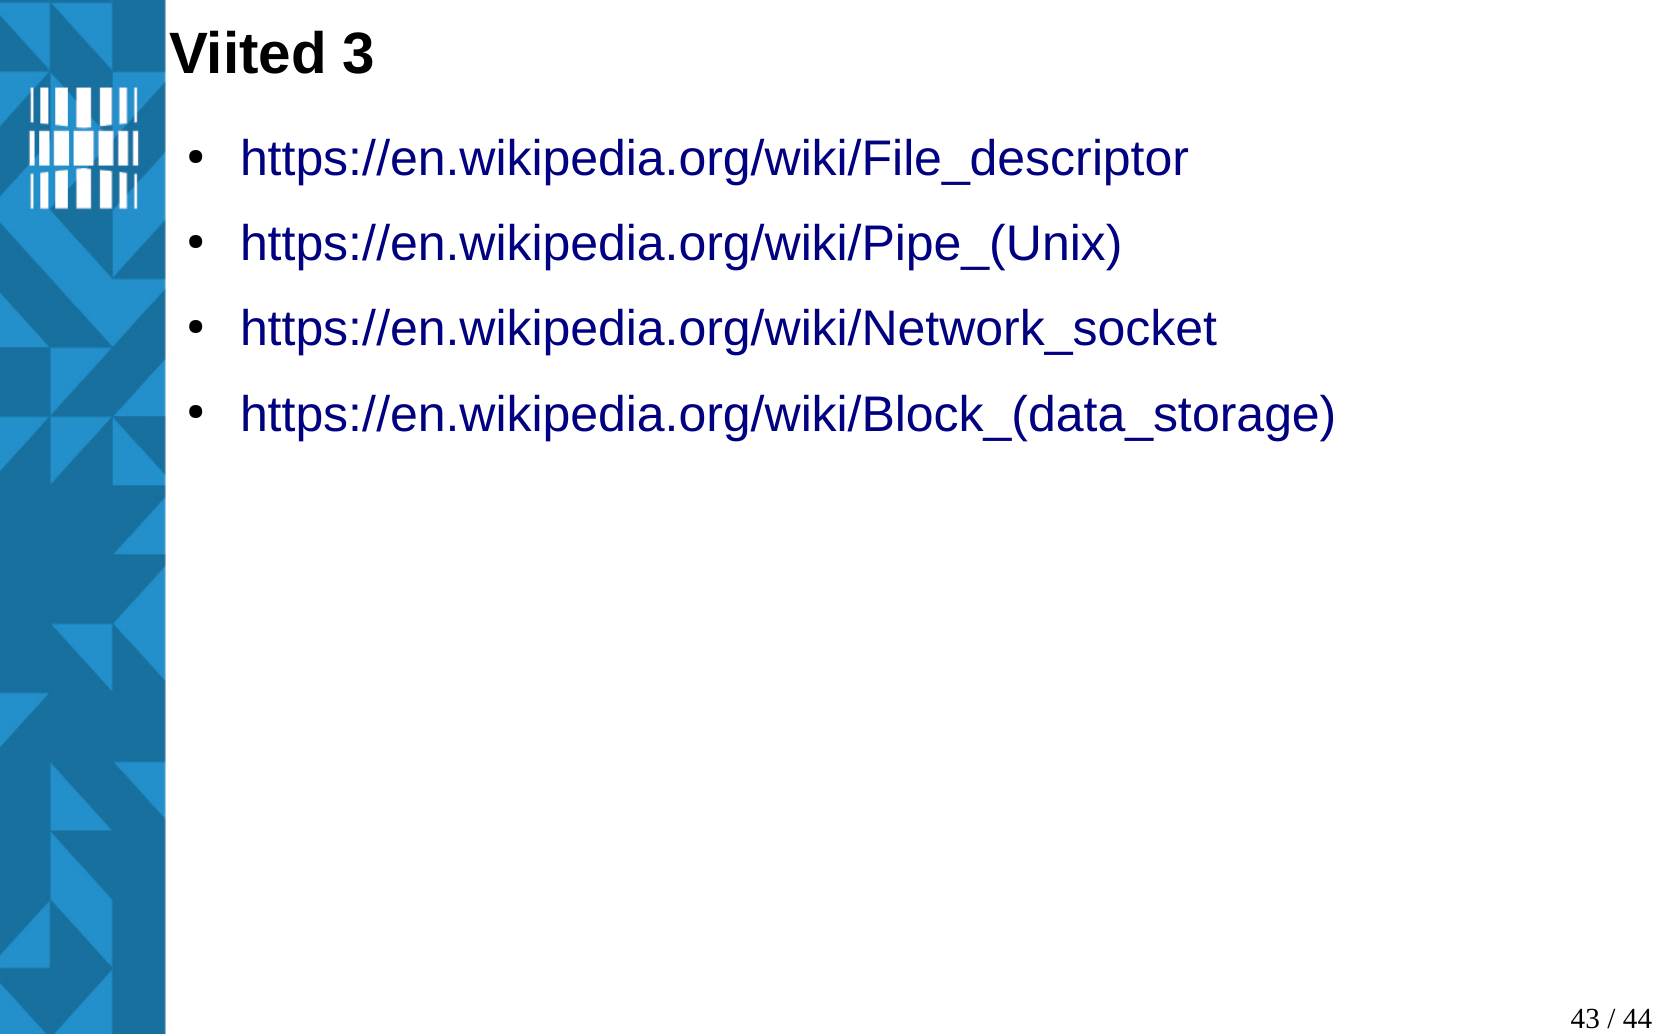

# Viited 3
https://en.wikipedia.org/wiki/File_descriptor
https://en.wikipedia.org/wiki/Pipe_(Unix)
https://en.wikipedia.org/wiki/Network_socket
https://en.wikipedia.org/wiki/Block_(data_storage)
43